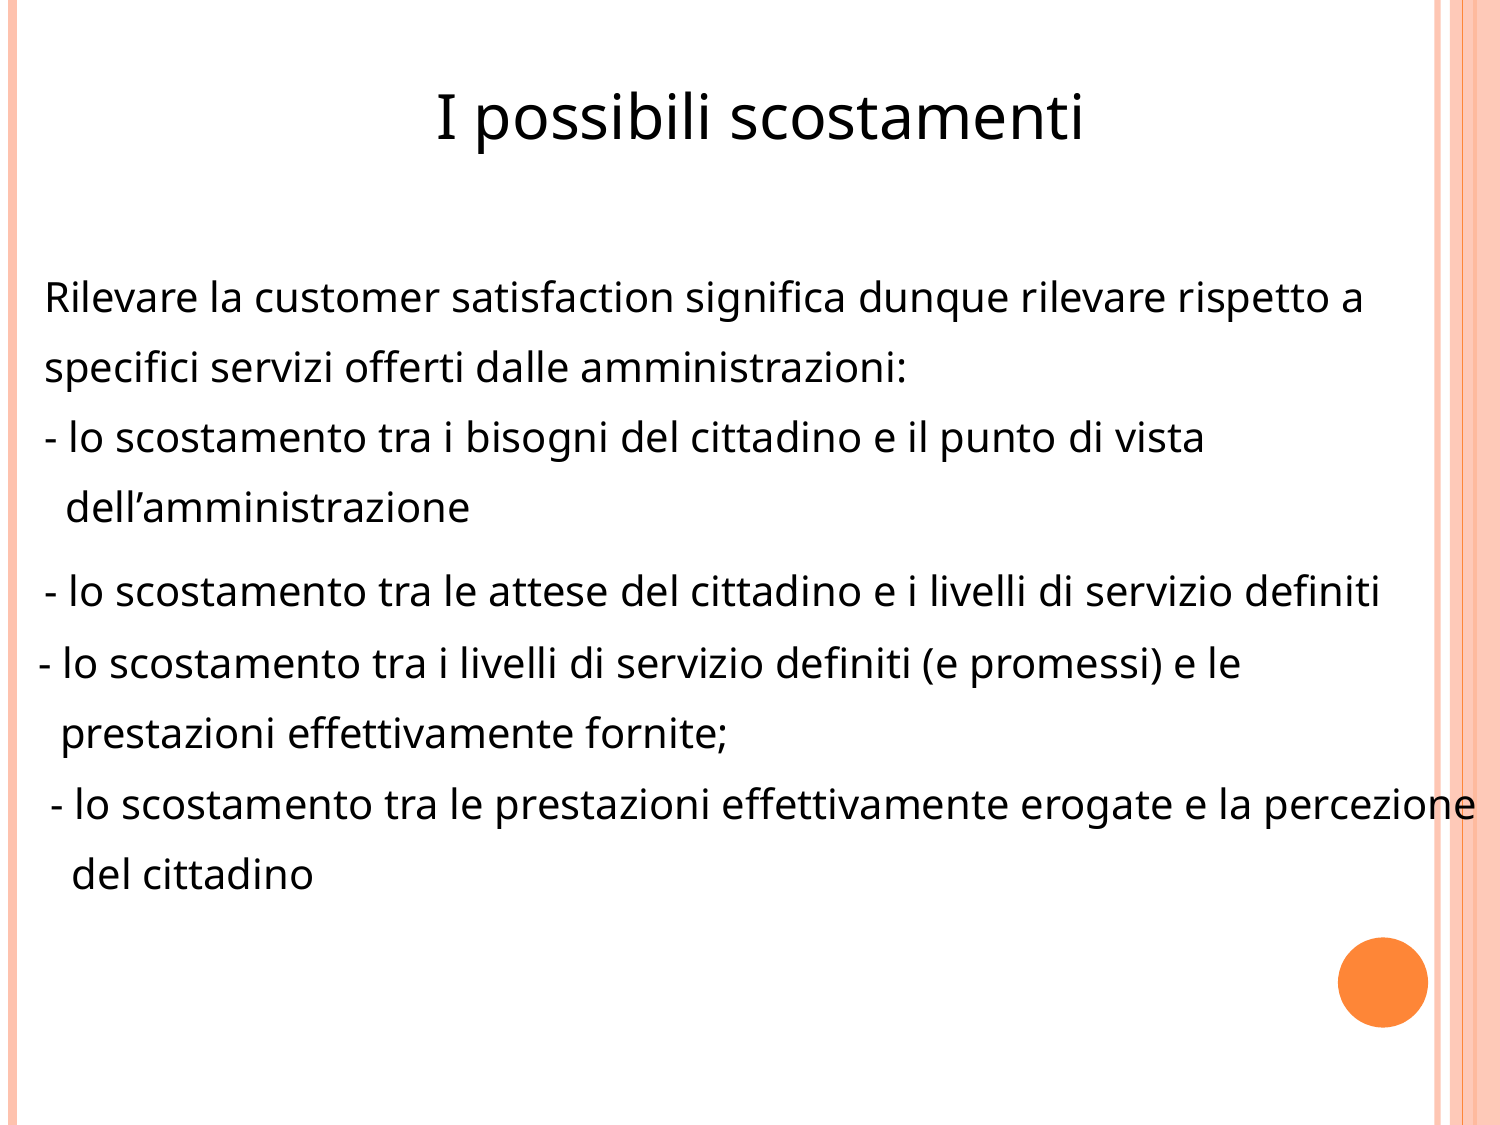

I possibili scostamenti
Rilevare la customer satisfaction significa dunque rilevare rispetto a specifici servizi offerti dalle amministrazioni:
- lo scostamento tra i bisogni del cittadino e il punto di vista
 dell’amministrazione
- lo scostamento tra le attese del cittadino e i livelli di servizio definiti
- lo scostamento tra i livelli di servizio definiti (e promessi) e le
 prestazioni effettivamente fornite;
- lo scostamento tra le prestazioni effettivamente erogate e la percezione
 del cittadino